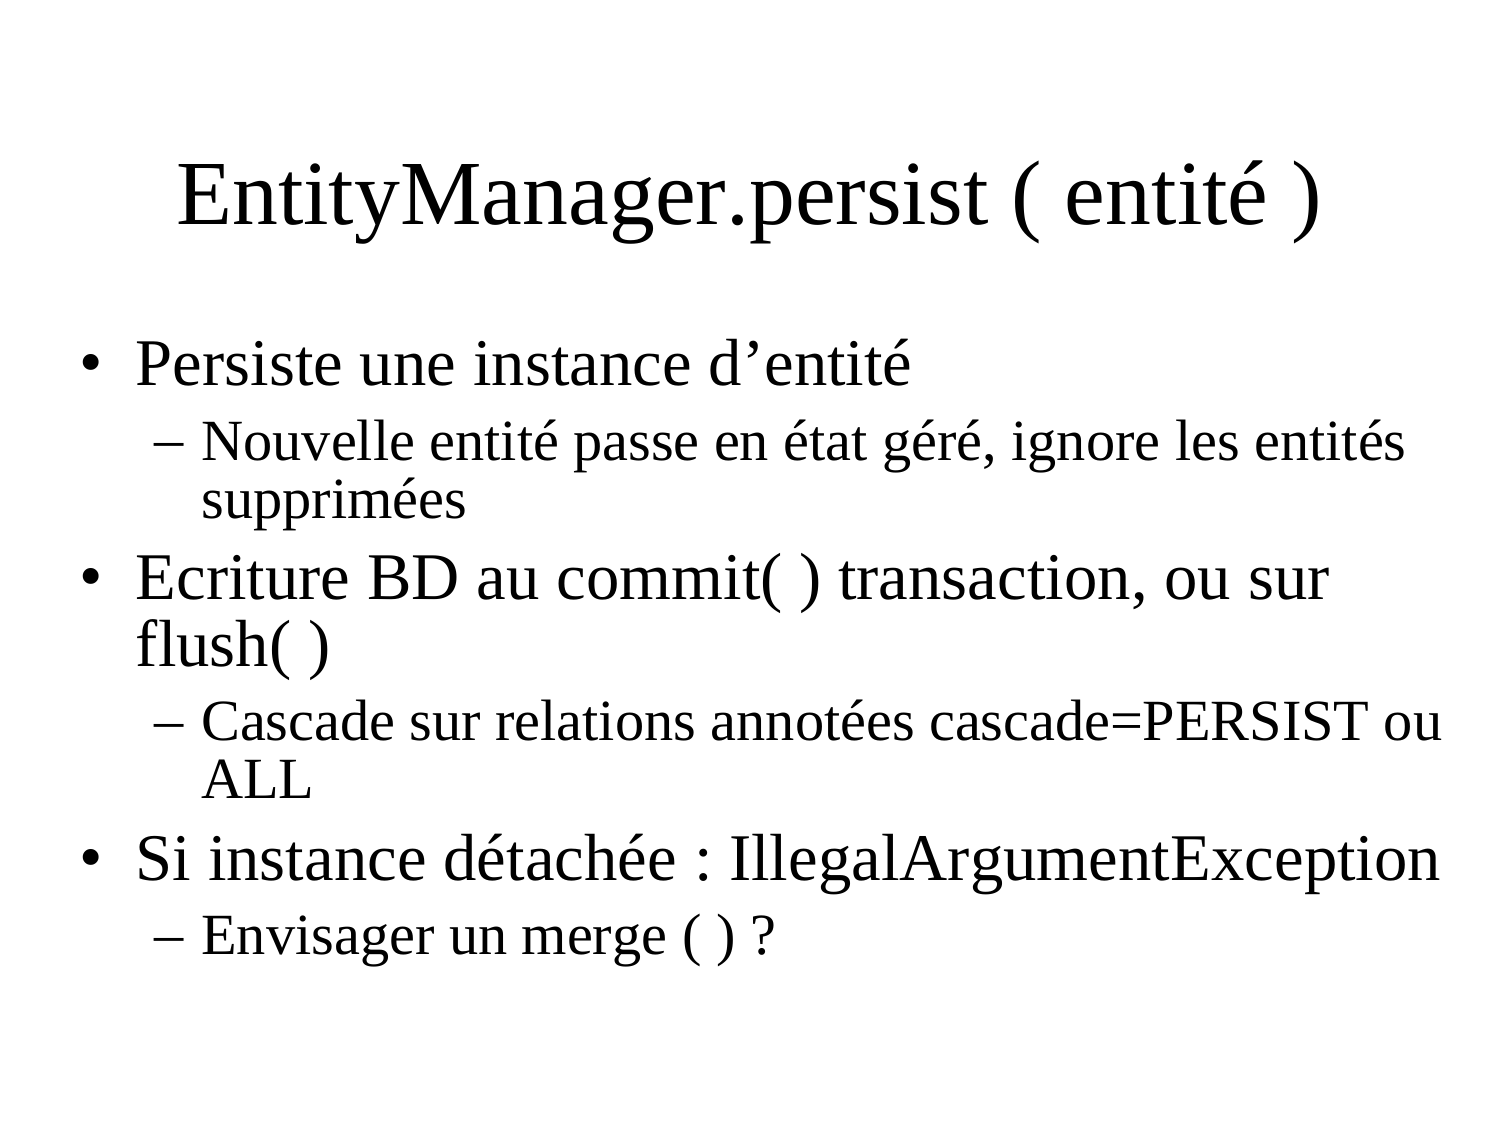

# EntityManager.persist ( entité )
Persiste une instance d’entité
Nouvelle entité passe en état géré, ignore les entités supprimées
Ecriture BD au commit( ) transaction, ou sur flush( )
Cascade sur relations annotées cascade=PERSIST ou ALL
Si instance détachée : IllegalArgumentException
Envisager un merge ( ) ?